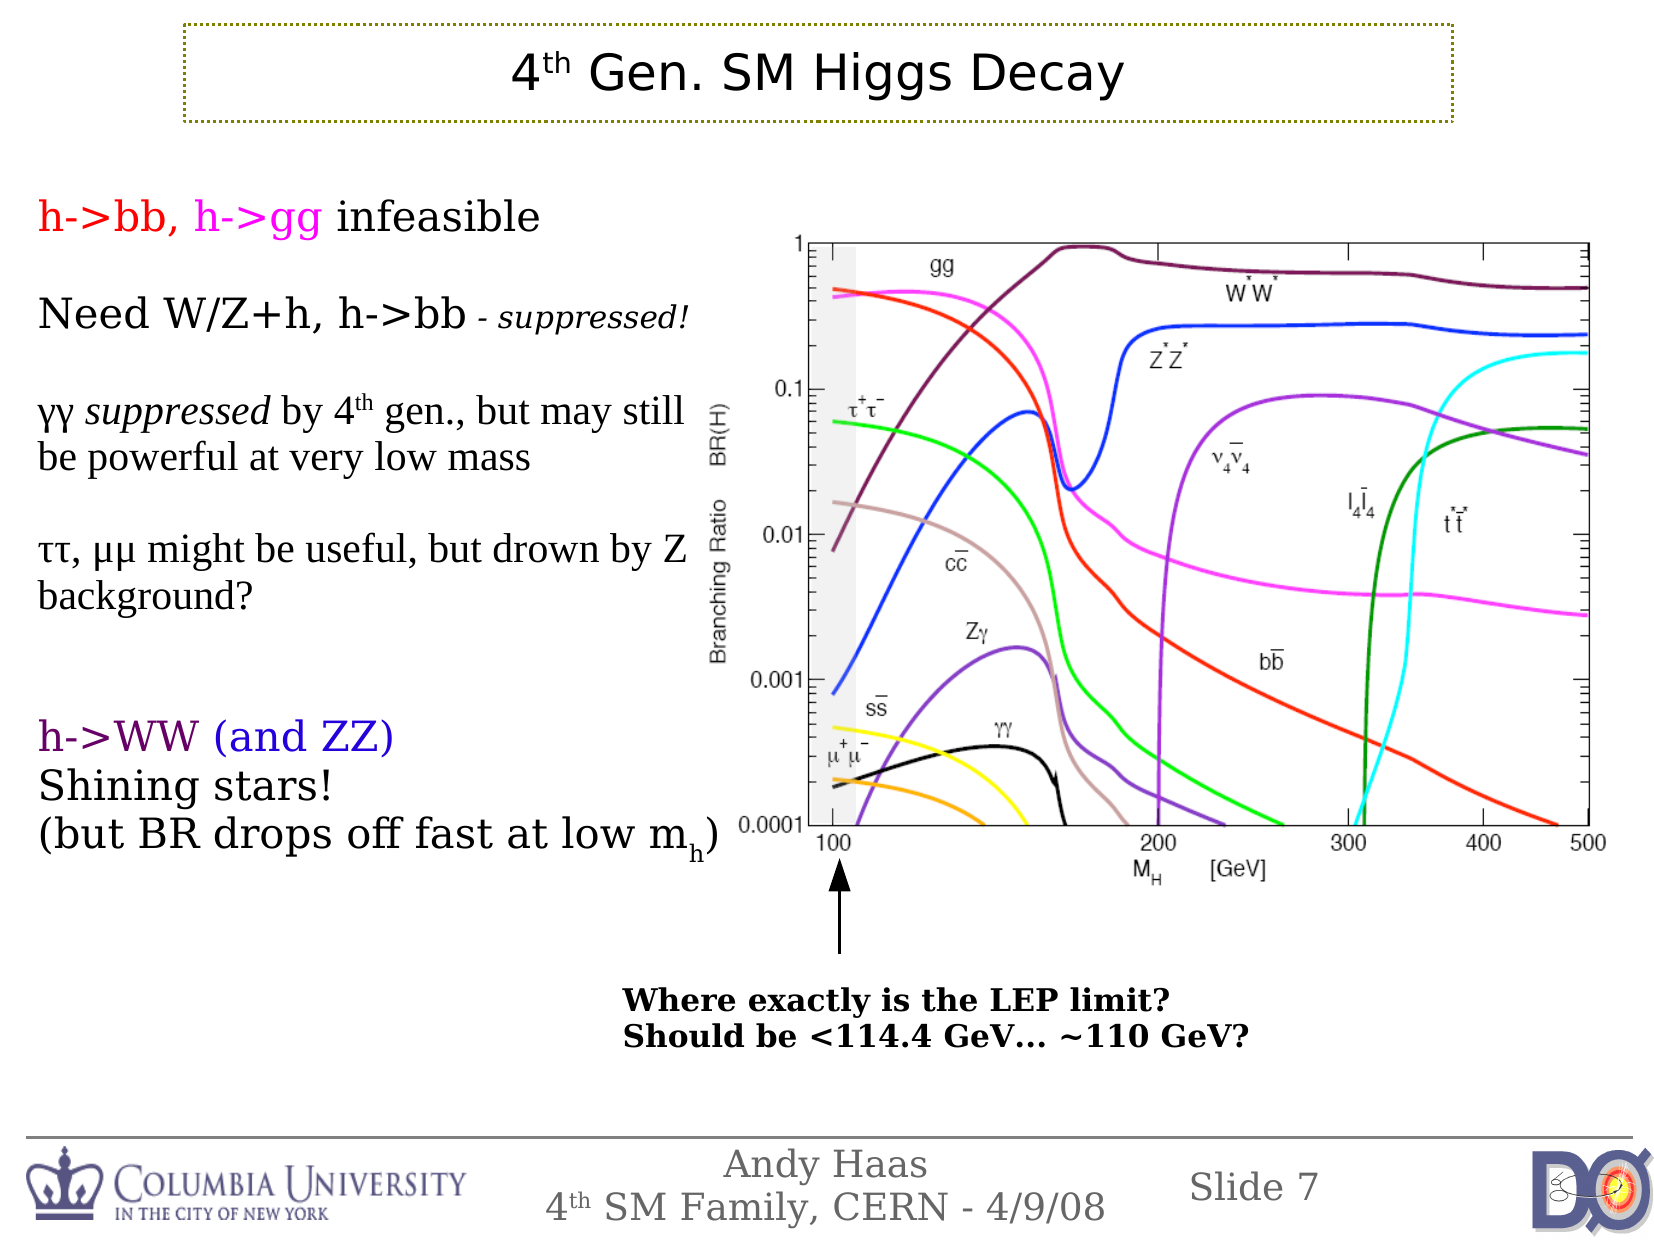

# 4th Gen. SM Higgs Decay
h->bb, h->gg infeasible
Need W/Z+h, h->bb - suppressed!
γγ suppressed by 4th gen., but may still be powerful at very low mass
ττ, μμ might be useful, but drown by Z background?
h->WW (and ZZ)
Shining stars!
(but BR drops off fast at low mh)
Where exactly is the LEP limit?
Should be <114.4 GeV... ~110 GeV?